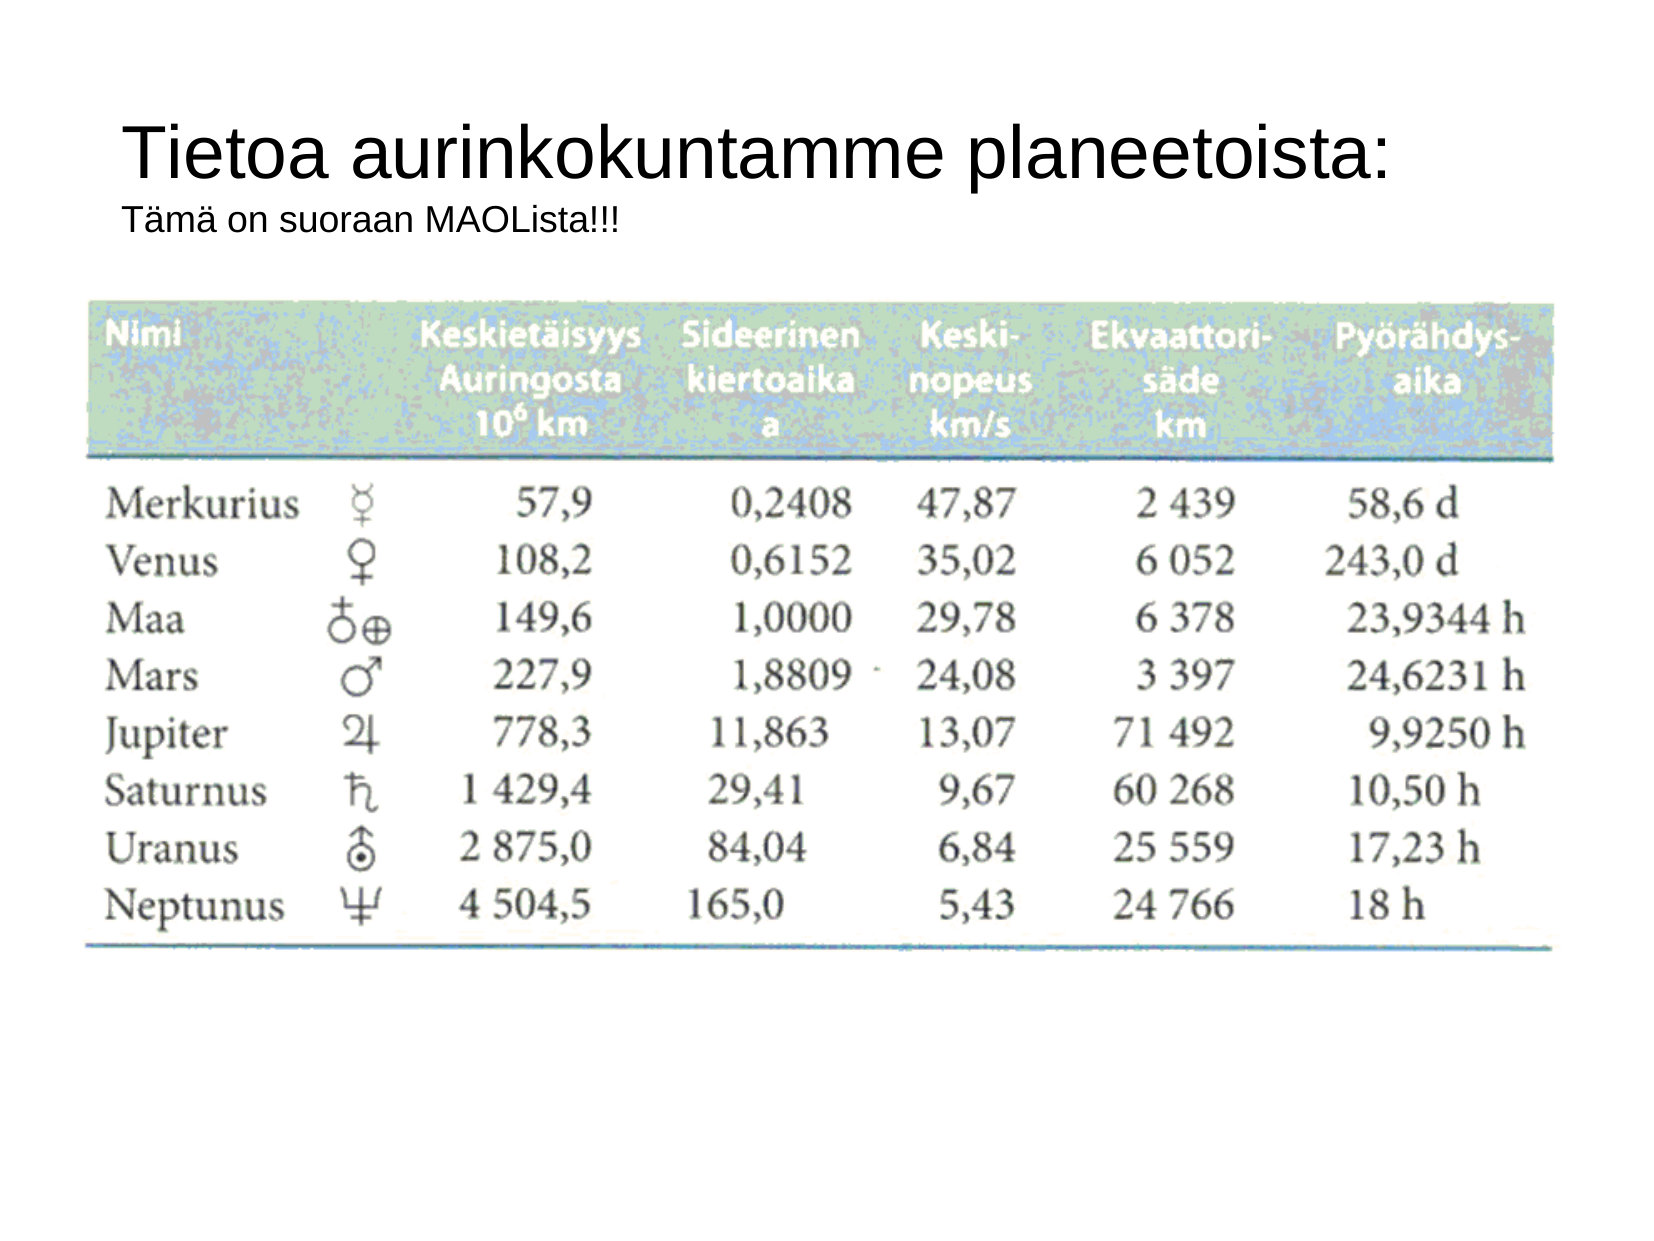

Tietoa aurinkokuntamme planeetoista:
Tämä on suoraan MAOLista!!!